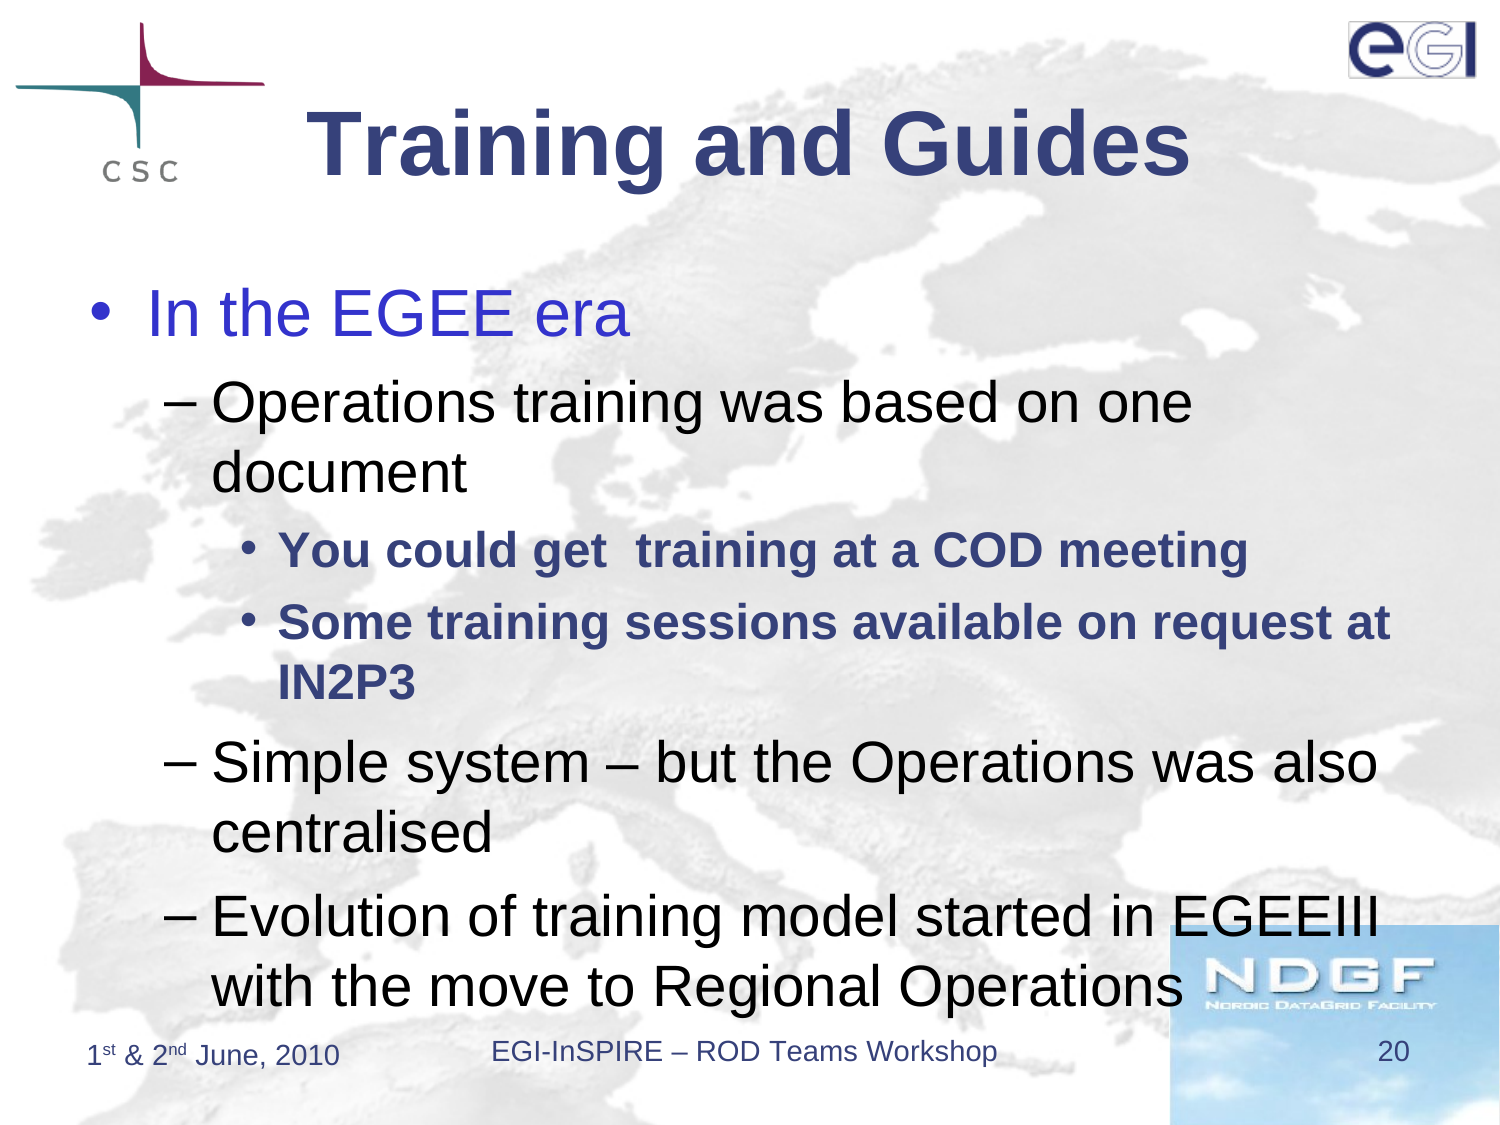

# Training and Guides
In the EGEE era
Operations training was based on one document
You could get training at a COD meeting
Some training sessions available on request at IN2P3
Simple system – but the Operations was also centralised
Evolution of training model started in EGEEIII with the move to Regional Operations
20